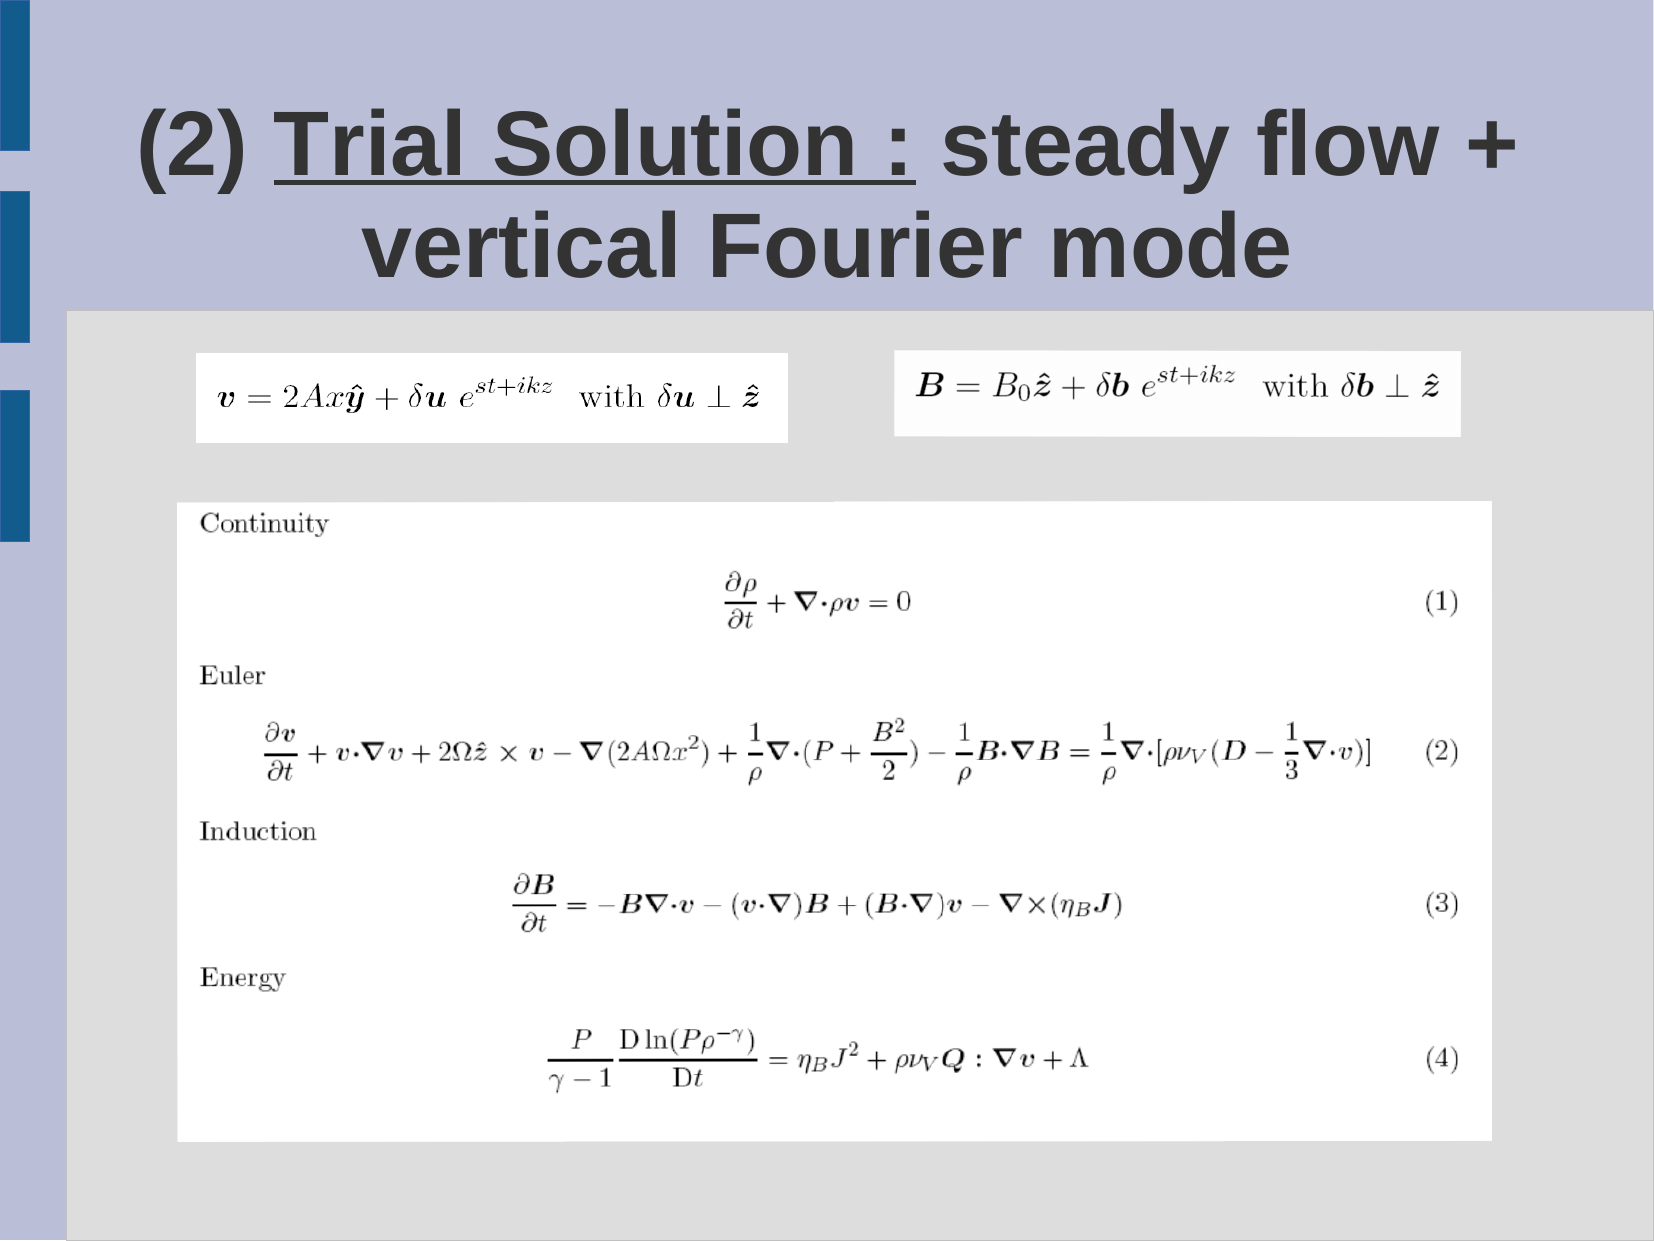

# (2) Trial Solution : steady flow + vertical Fourier mode